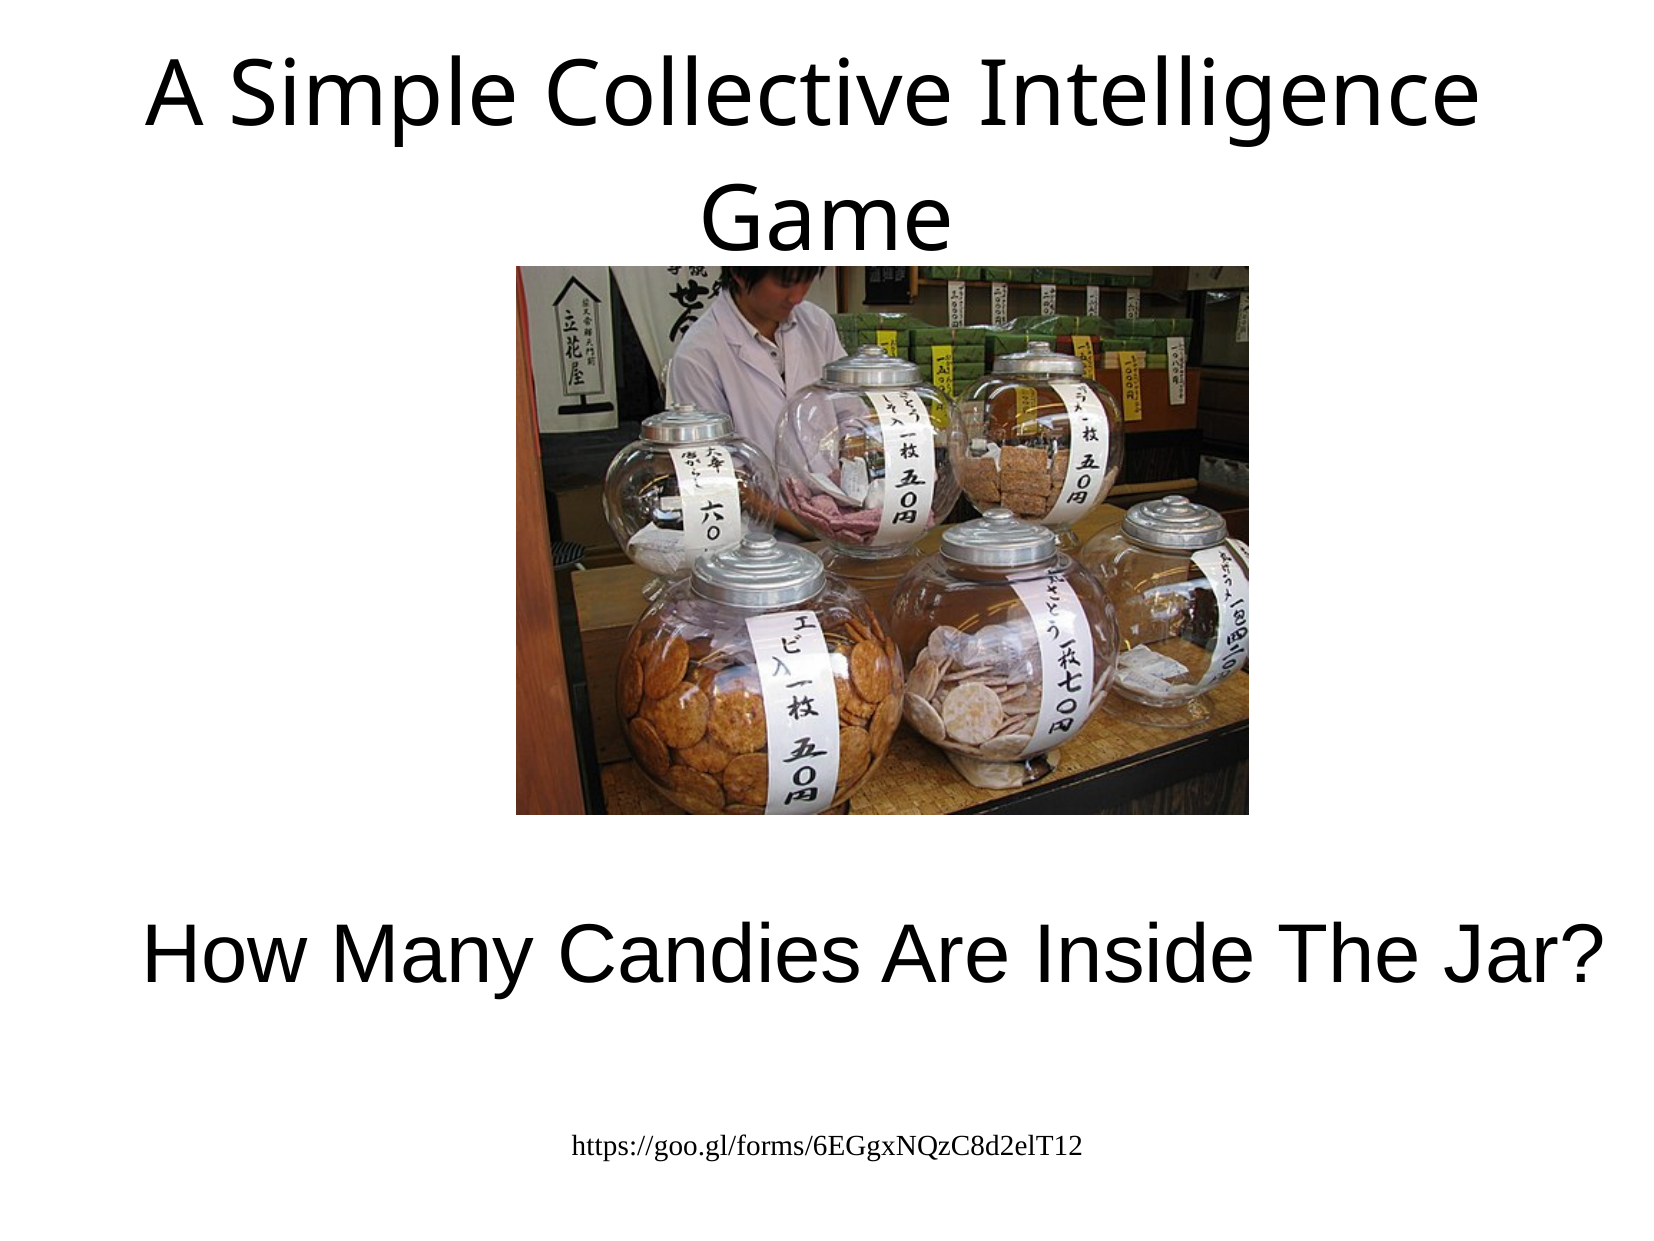

# A Simple Collective Intelligence Game
How Many Candies Are Inside The Jar?
https://goo.gl/forms/6EGgxNQzC8d2elT12